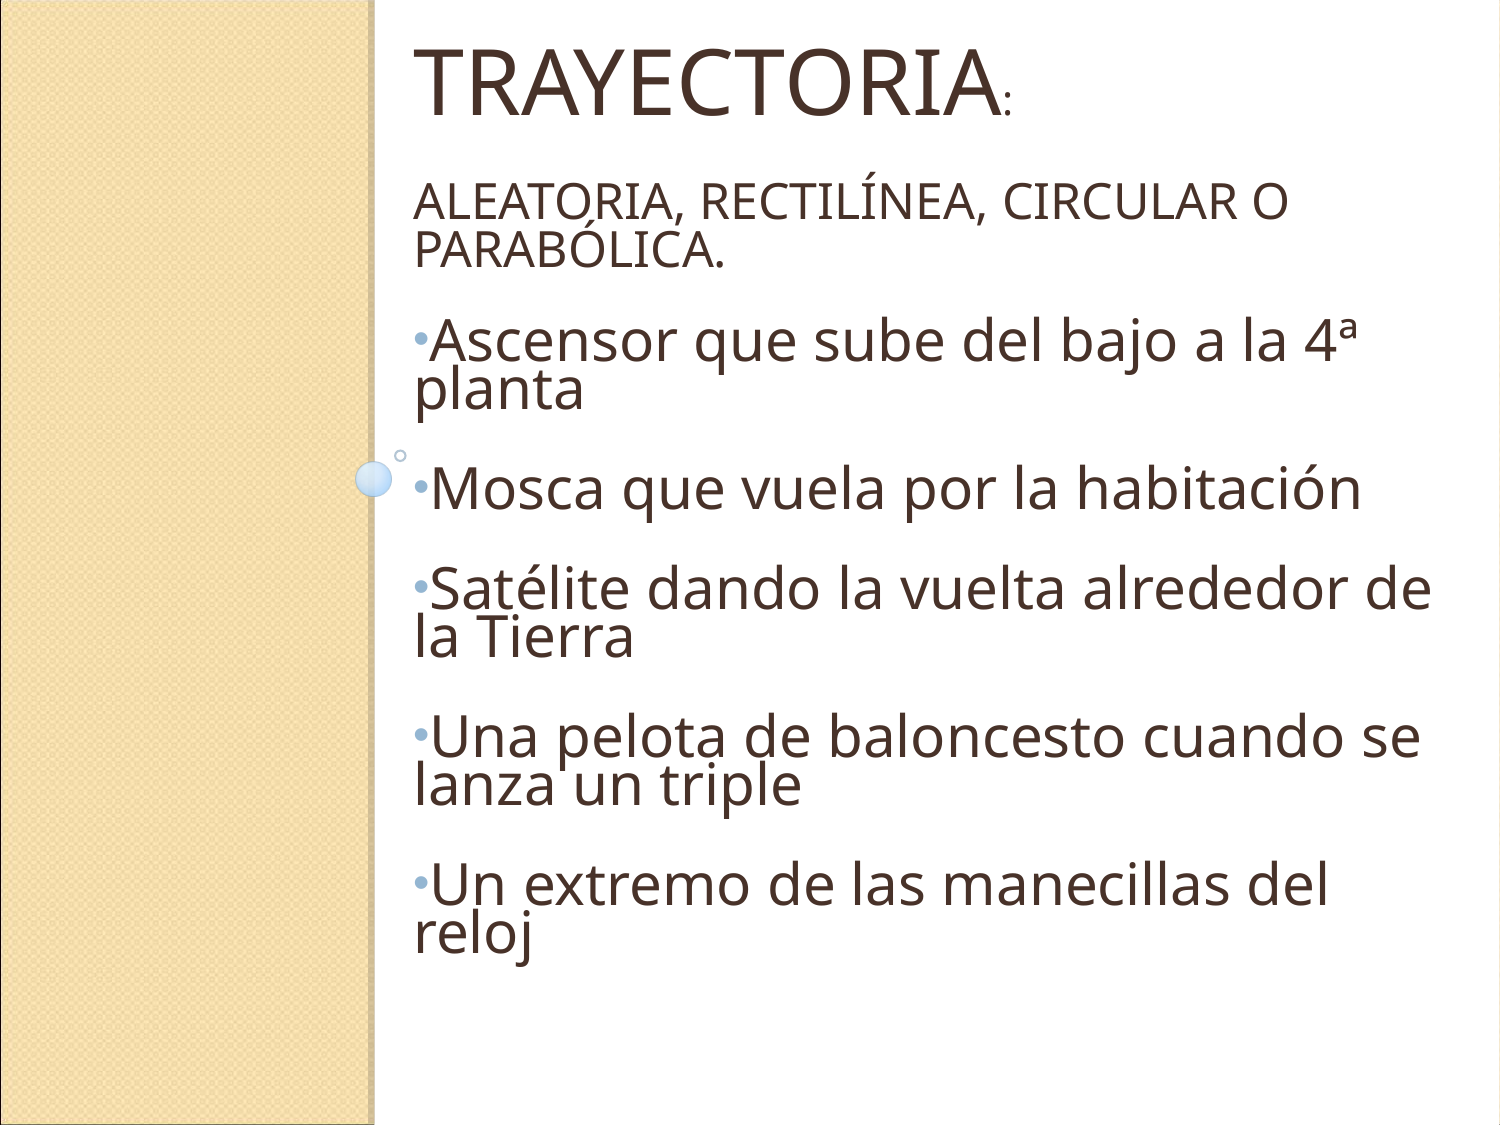

TRAYECTORIA:
ALEATORIA, RECTILÍNEA, CIRCULAR O
PARABÓLICA.
Ascensor que sube del bajo a la 4ª planta
Mosca que vuela por la habitación
Satélite dando la vuelta alrededor de la Tierra
Una pelota de baloncesto cuando se lanza un triple
Un extremo de las manecillas del reloj
#